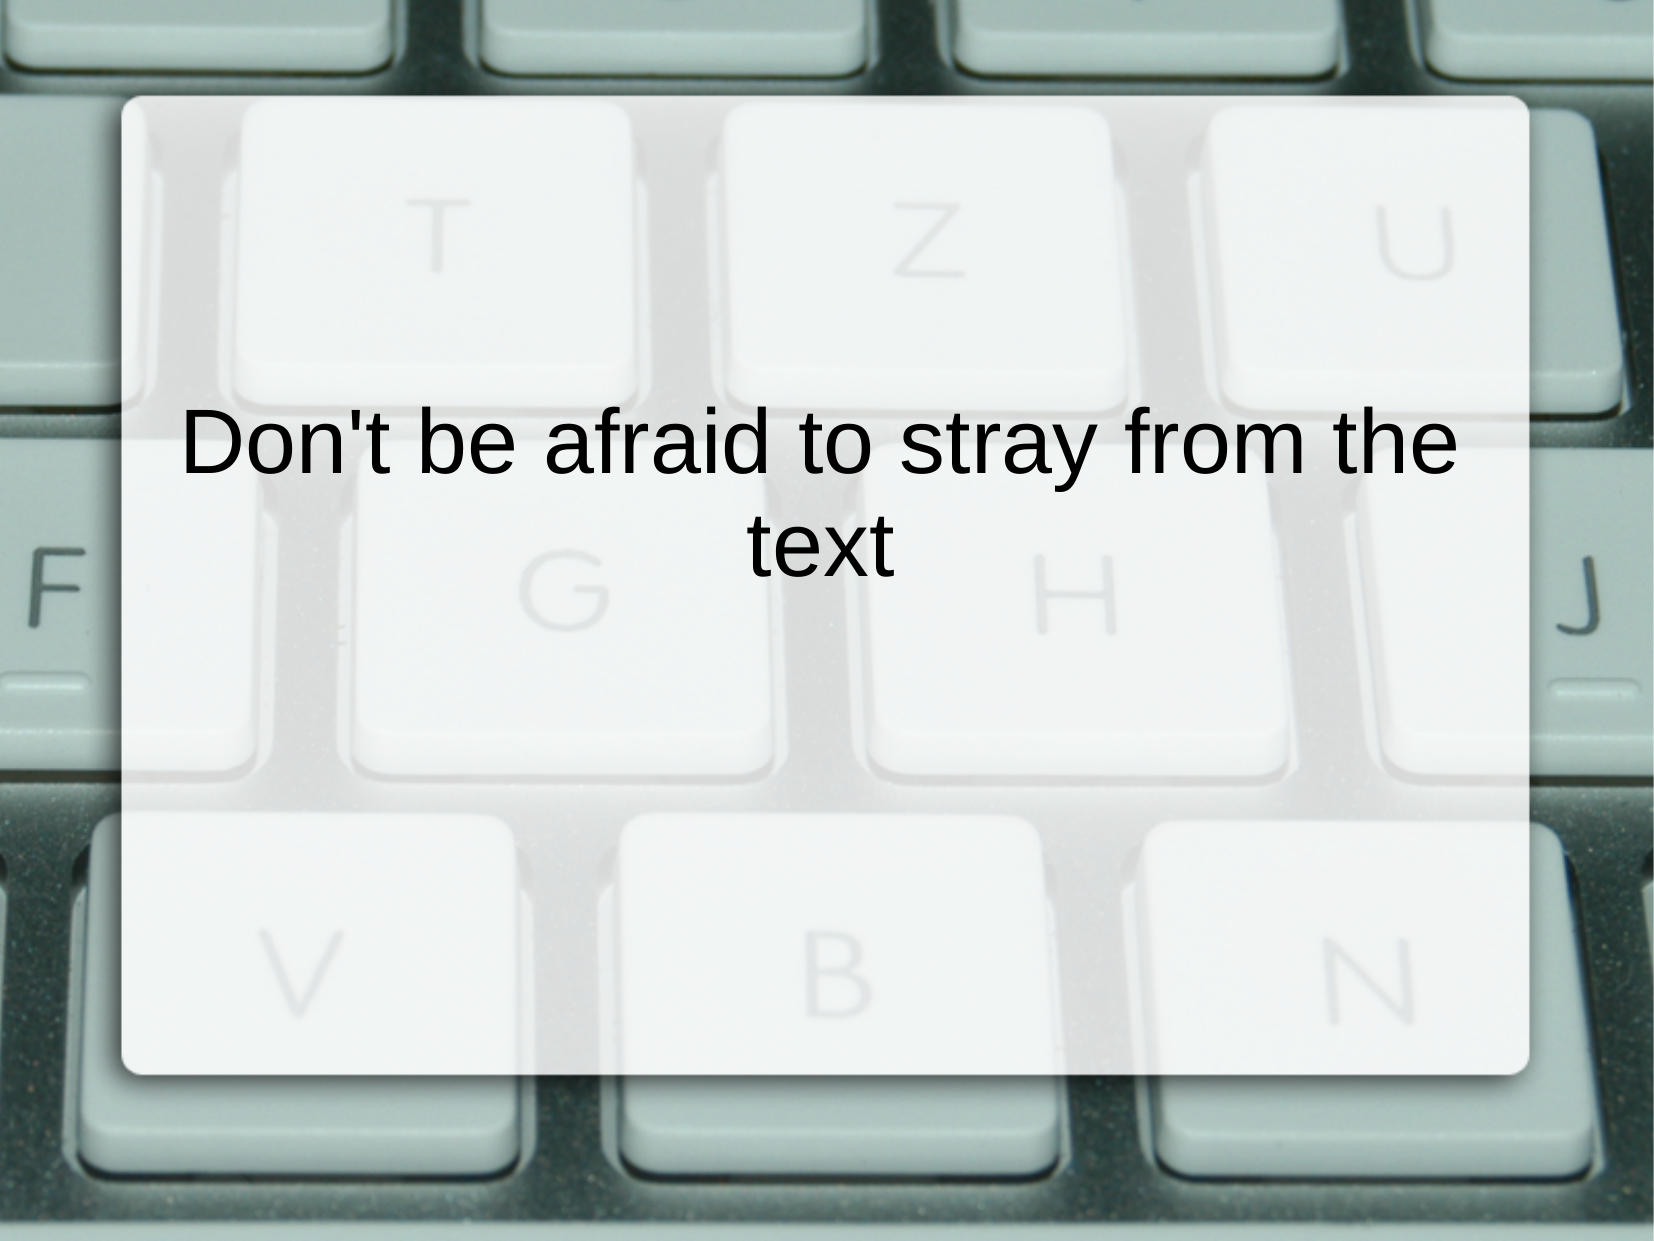

# Don't be afraid to stray from the text